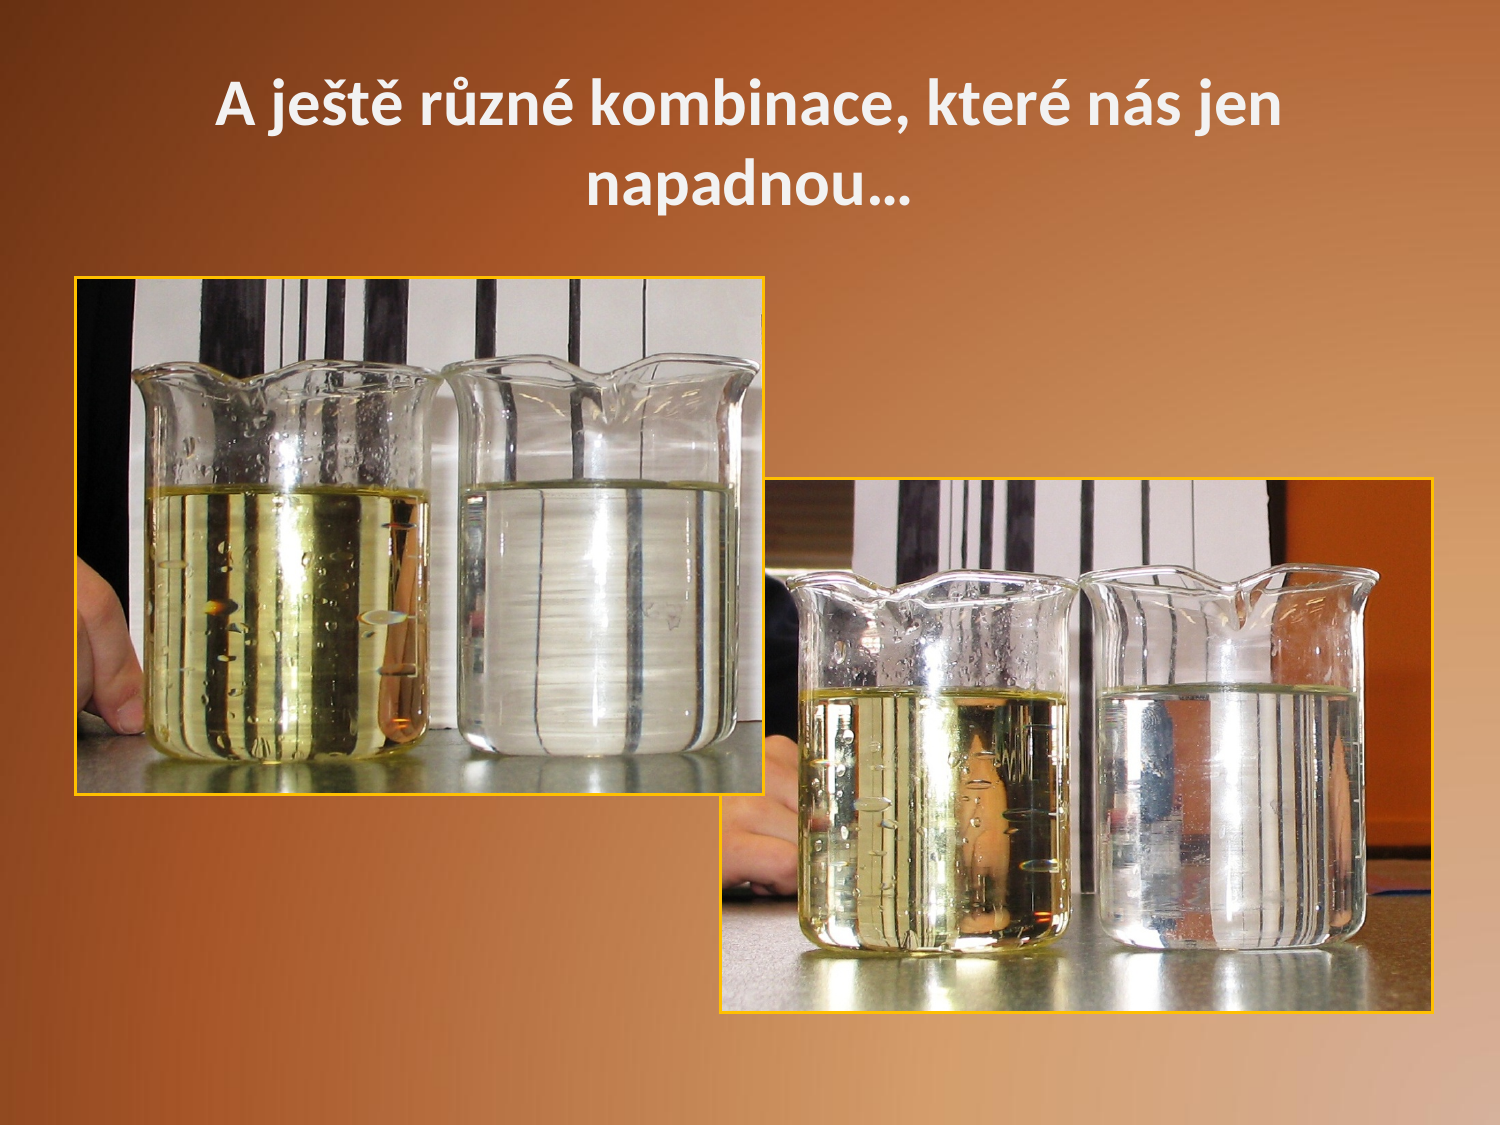

# A ještě různé kombinace, které nás jen napadnou…